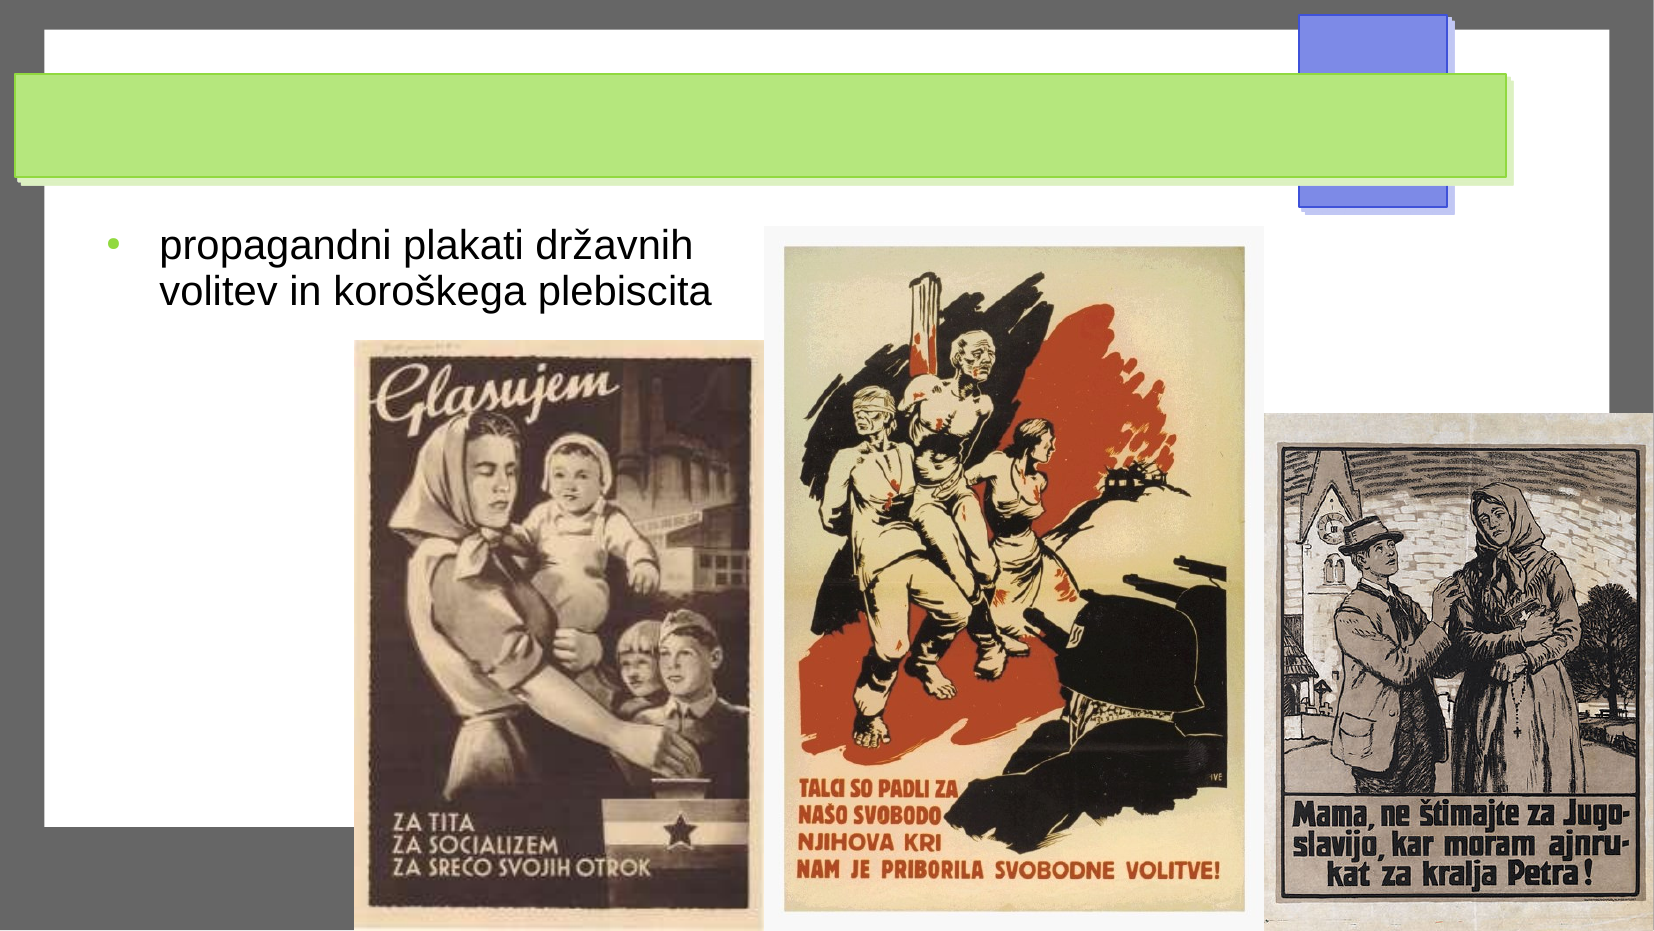

#
propagandni plakati državnih
volitev in koroškega plebiscita